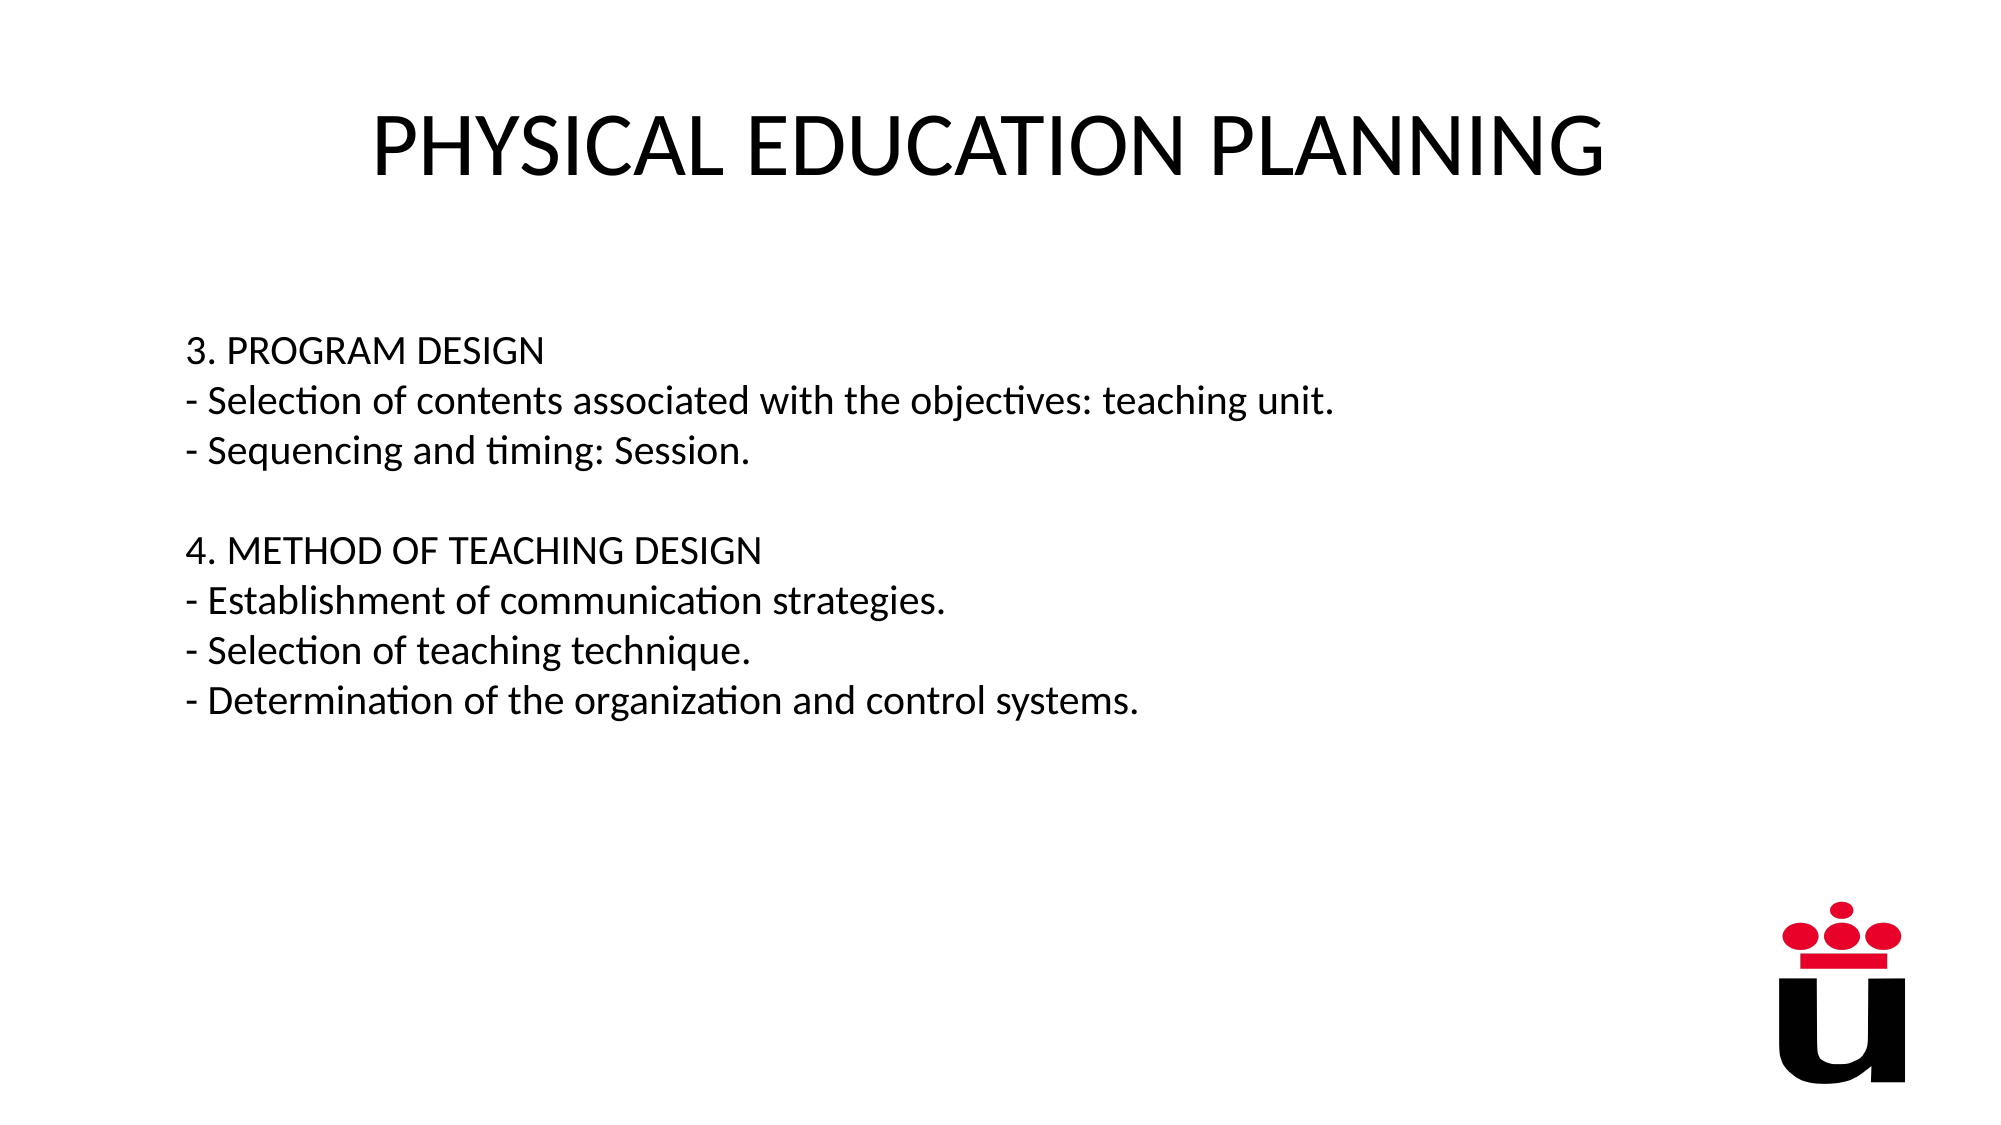

PHYSICAL EDUCATION PLANNING
3. PROGRAM DESIGN
- Selection of contents associated with the objectives: teaching unit.
- Sequencing and timing: Session.
4. METHOD OF TEACHING DESIGN
- Establishment of communication strategies.
- Selection of teaching technique.
- Determination of the organization and control systems.